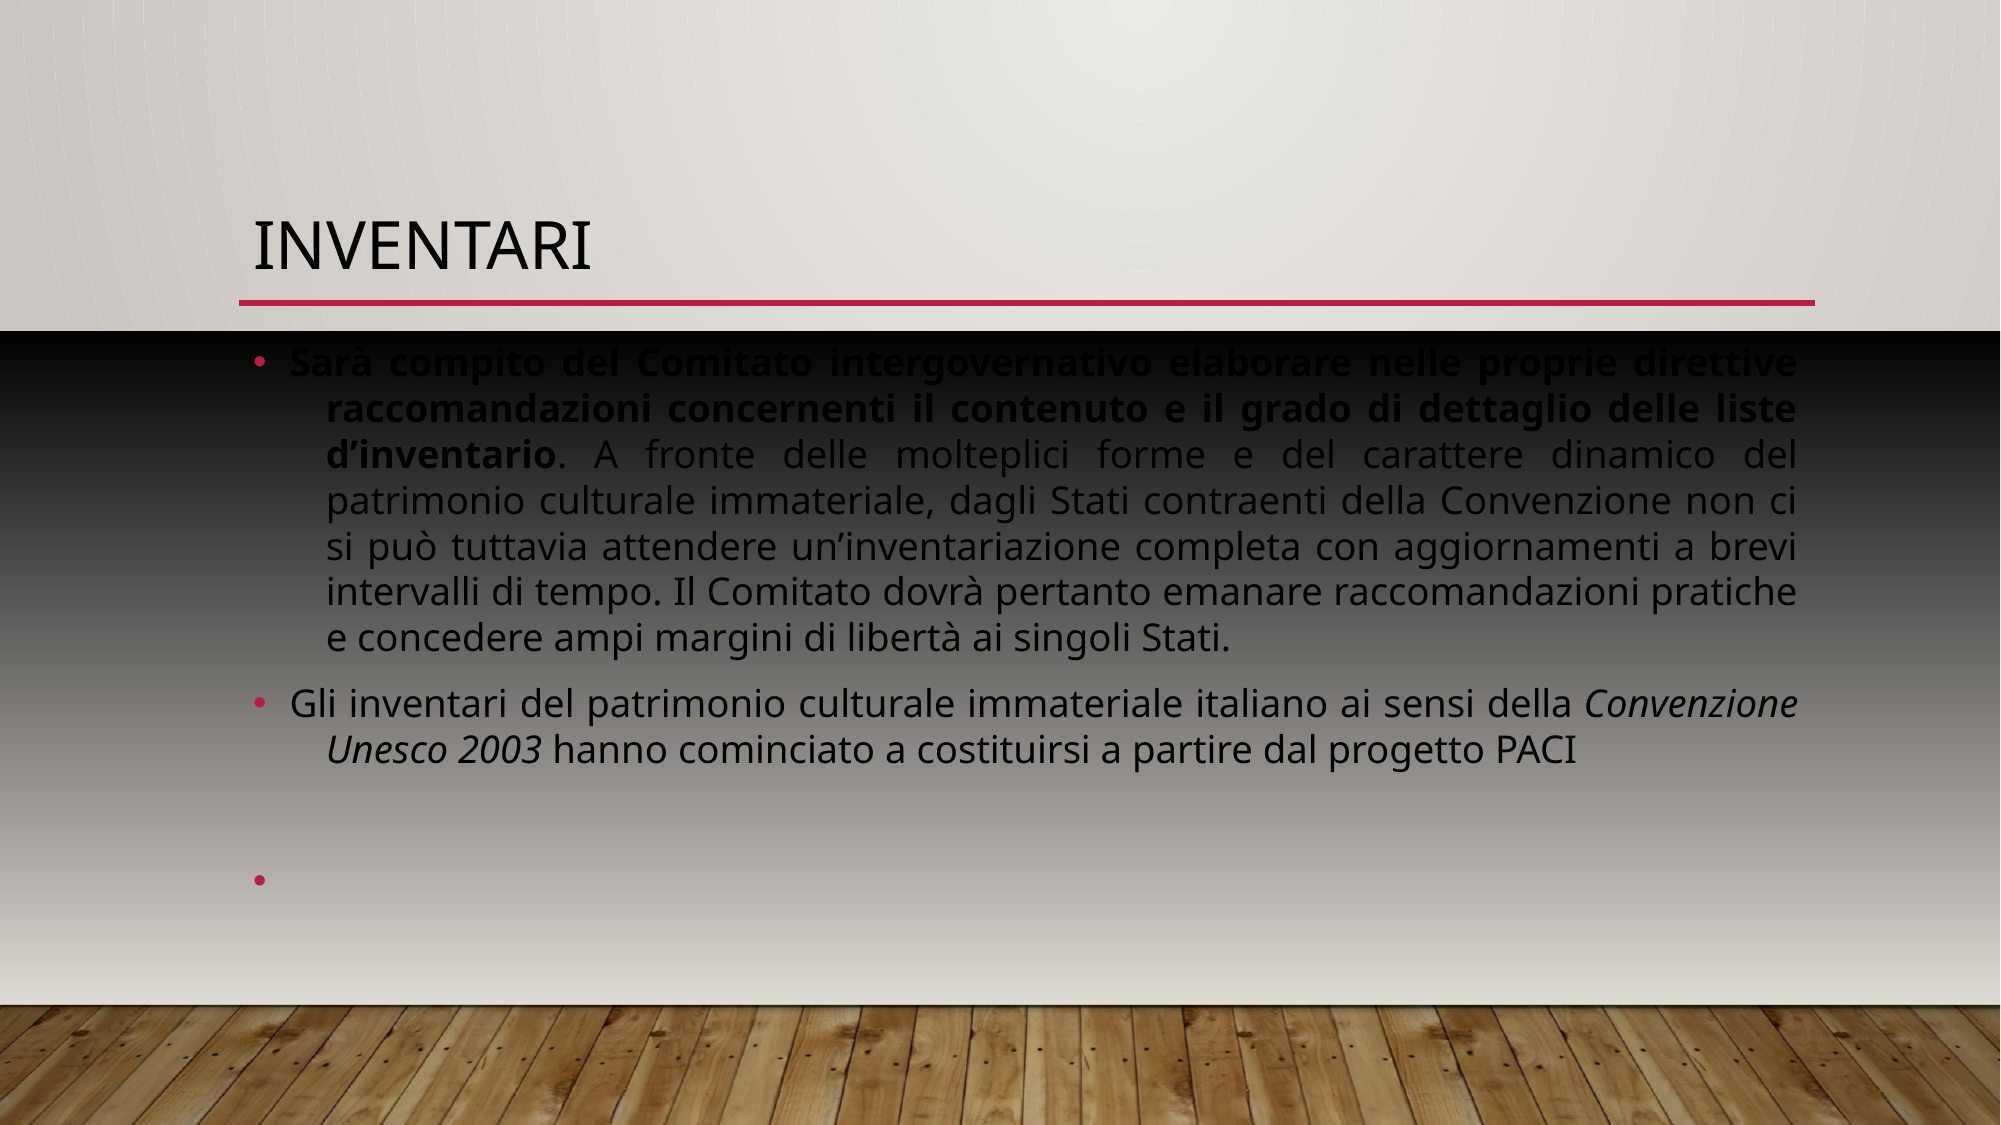

# inventari
Sarà compito del Comitato intergovernativo elaborare nelle proprie direttive raccomandazioni concernenti il contenuto e il grado di dettaglio delle liste d’inventario. A fronte delle molteplici forme e del carattere dinamico del patrimonio culturale immateriale, dagli Stati contraenti della Convenzione non ci si può tuttavia attendere un’inventariazione completa con aggiornamenti a brevi intervalli di tempo. Il Comitato dovrà pertanto emanare raccomandazioni pratiche e concedere ampi margini di libertà ai singoli Stati.
Gli inventari del patrimonio culturale immateriale italiano ai sensi della Convenzione Unesco 2003 hanno cominciato a costituirsi a partire dal progetto PACI